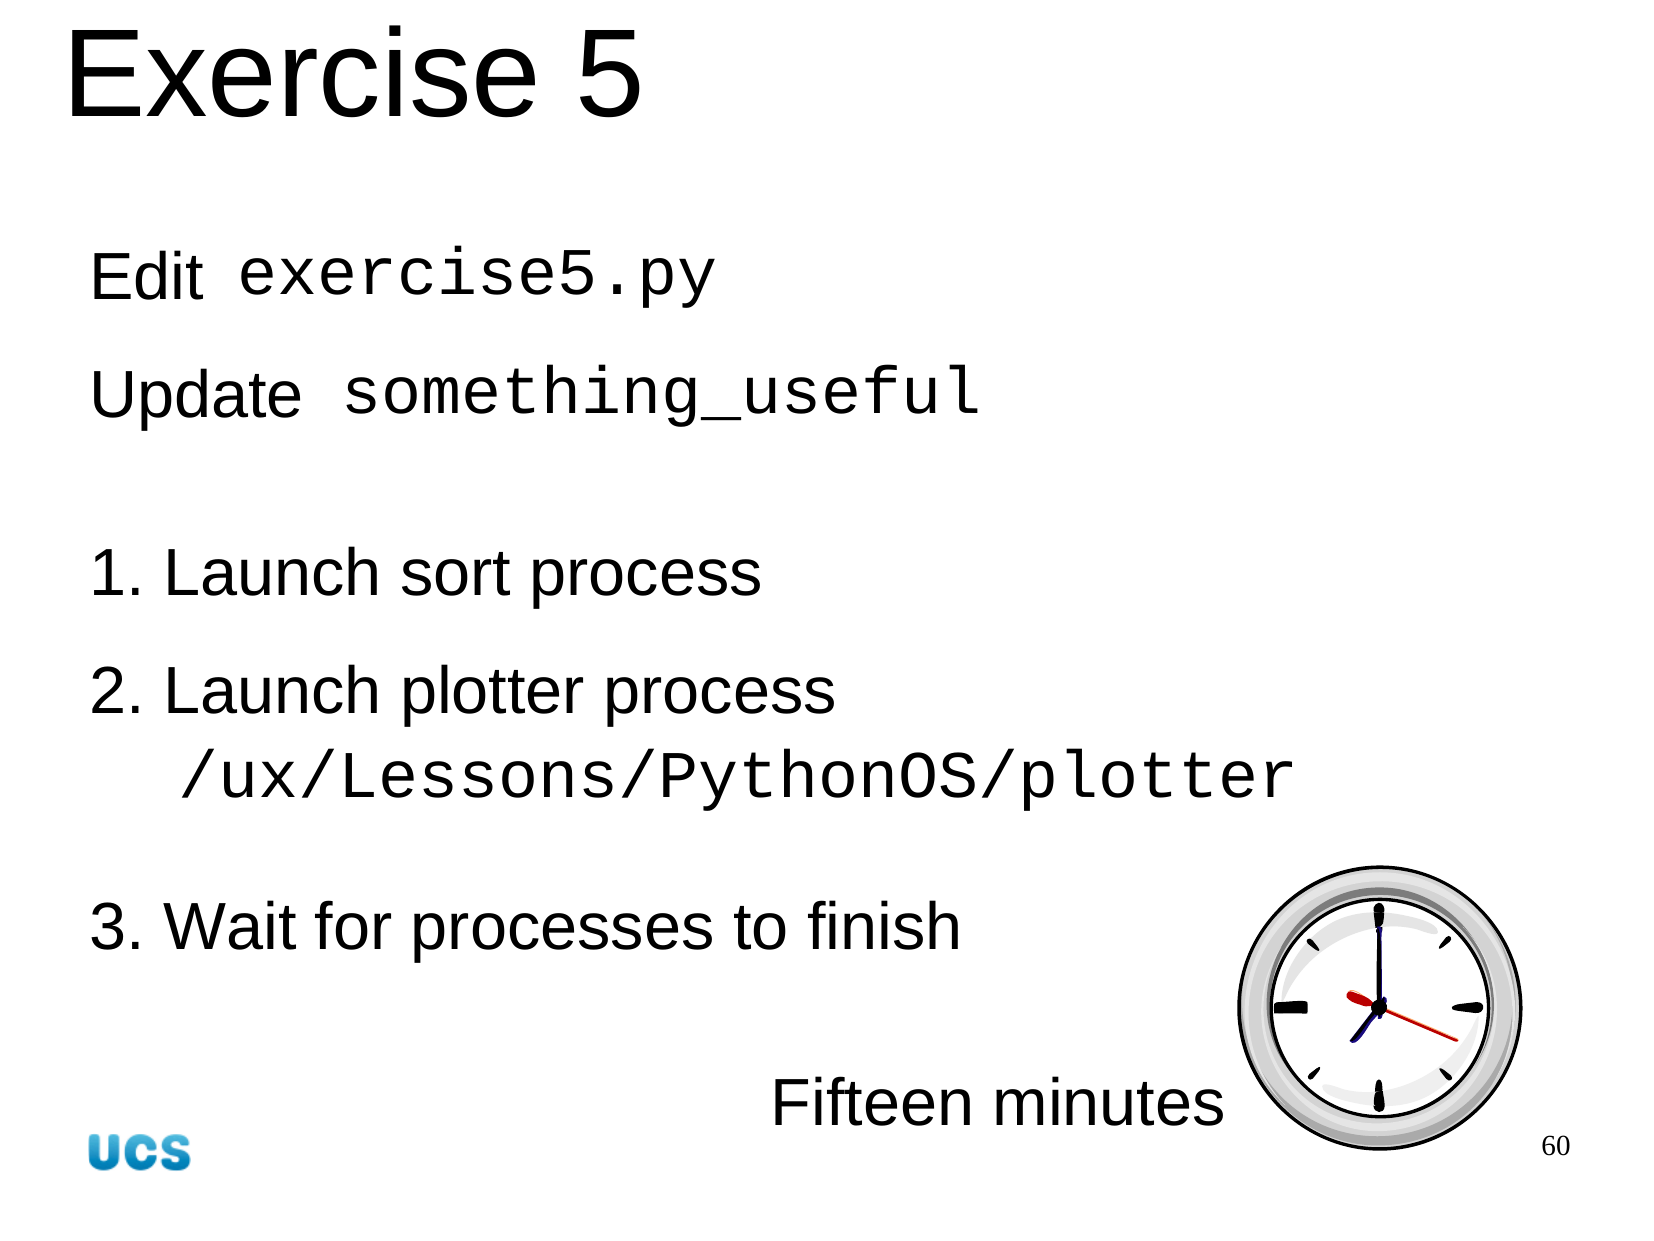

Exercise 5
Edit
exercise5.py
Update
something_useful
1.	Launch sort process
2.	Launch plotter process
/ux/Lessons/PythonOS/plotter
3.	Wait for processes to finish
Fifteen minutes
60